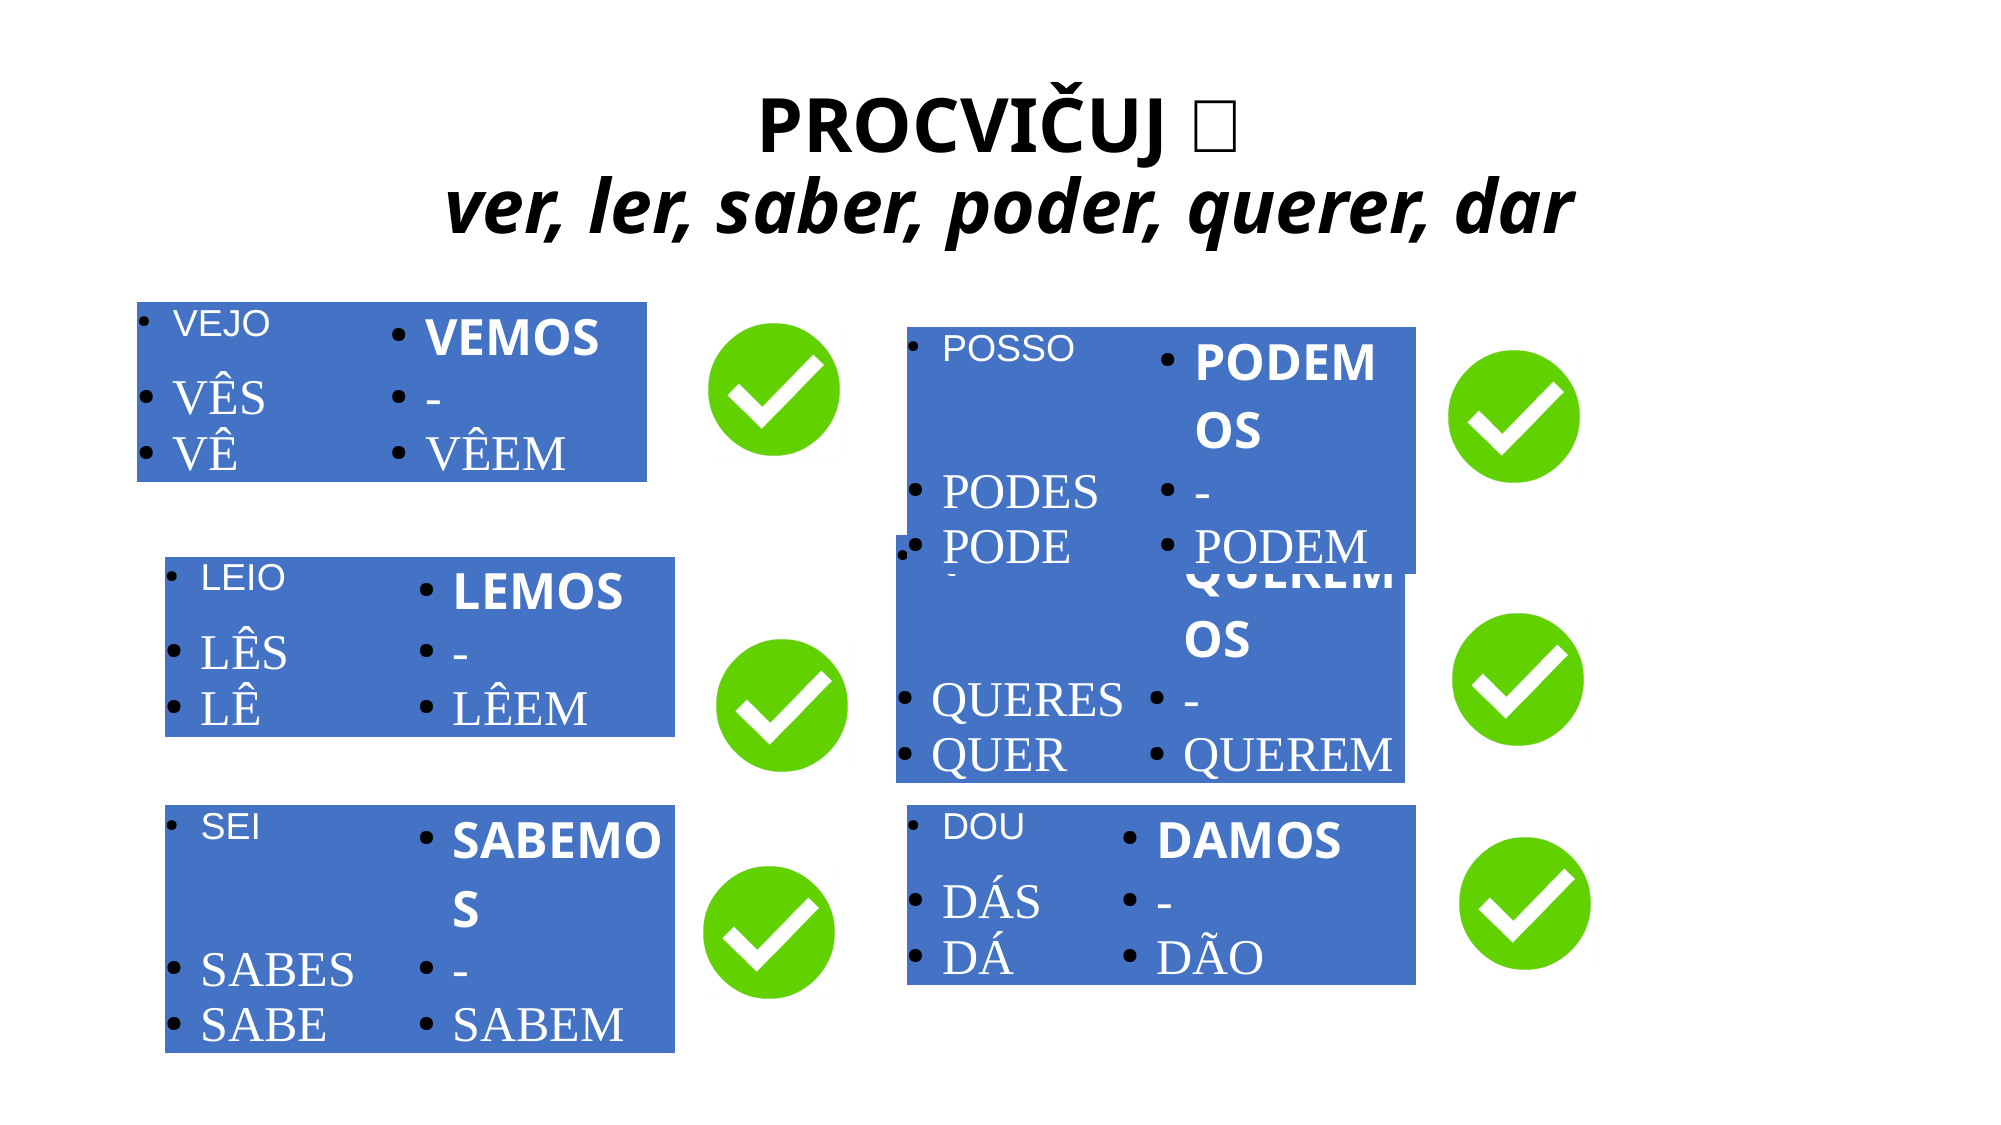

# PROCVIČUJ ver, ler, saber, poder, querer, dar
| VEJO | VEMOS |
| --- | --- |
| VÊS | - |
| VÊ | VÊEM |
| POSSO | PODEMOS |
| --- | --- |
| PODES | - |
| PODE | PODEM |
| QUERO | QUEREMOS |
| --- | --- |
| QUERES | - |
| QUER | QUEREM |
| LEIO | LEMOS |
| --- | --- |
| LÊS | - |
| LÊ | LÊEM |
| SEI | SABEMOS |
| --- | --- |
| SABES | - |
| SABE | SABEM |
| DOU | DAMOS |
| --- | --- |
| DÁS | - |
| DÁ | DÃO |